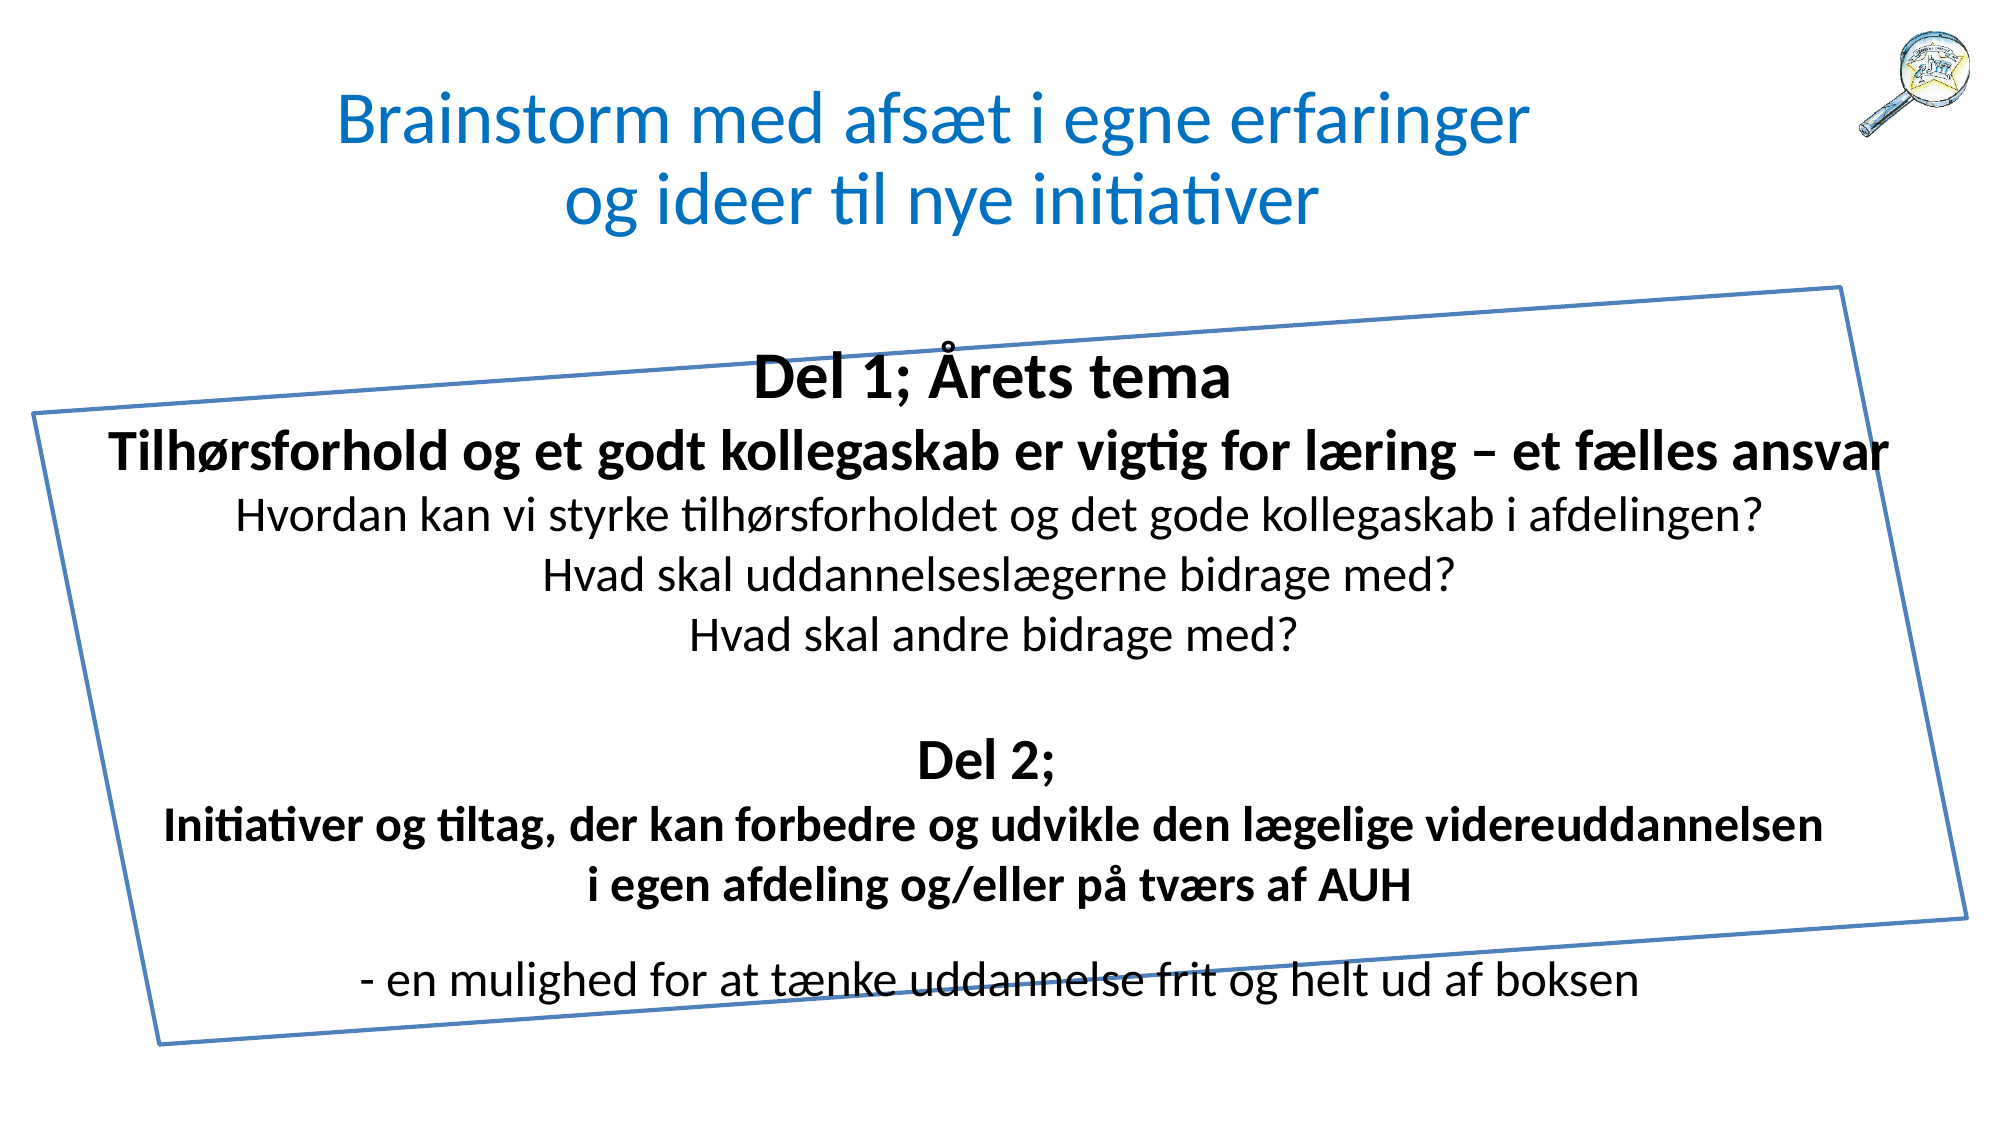

# Brainstorm med afsæt i egne erfaringer og ideer til nye initiativer
Del 1; Årets tema
Tilhørsforhold og et godt kollegaskab er vigtig for læring – et fælles ansvar
Hvordan kan vi styrke tilhørsforholdet og det gode kollegaskab i afdelingen?
Hvad skal uddannelseslægerne bidrage med?
Hvad skal andre bidrage med?
Del 2;
Initiativer og tiltag, der kan forbedre og udvikle den lægelige videreuddannelsen
i egen afdeling og/eller på tværs af AUH
- en mulighed for at tænke uddannelse frit og helt ud af boksen